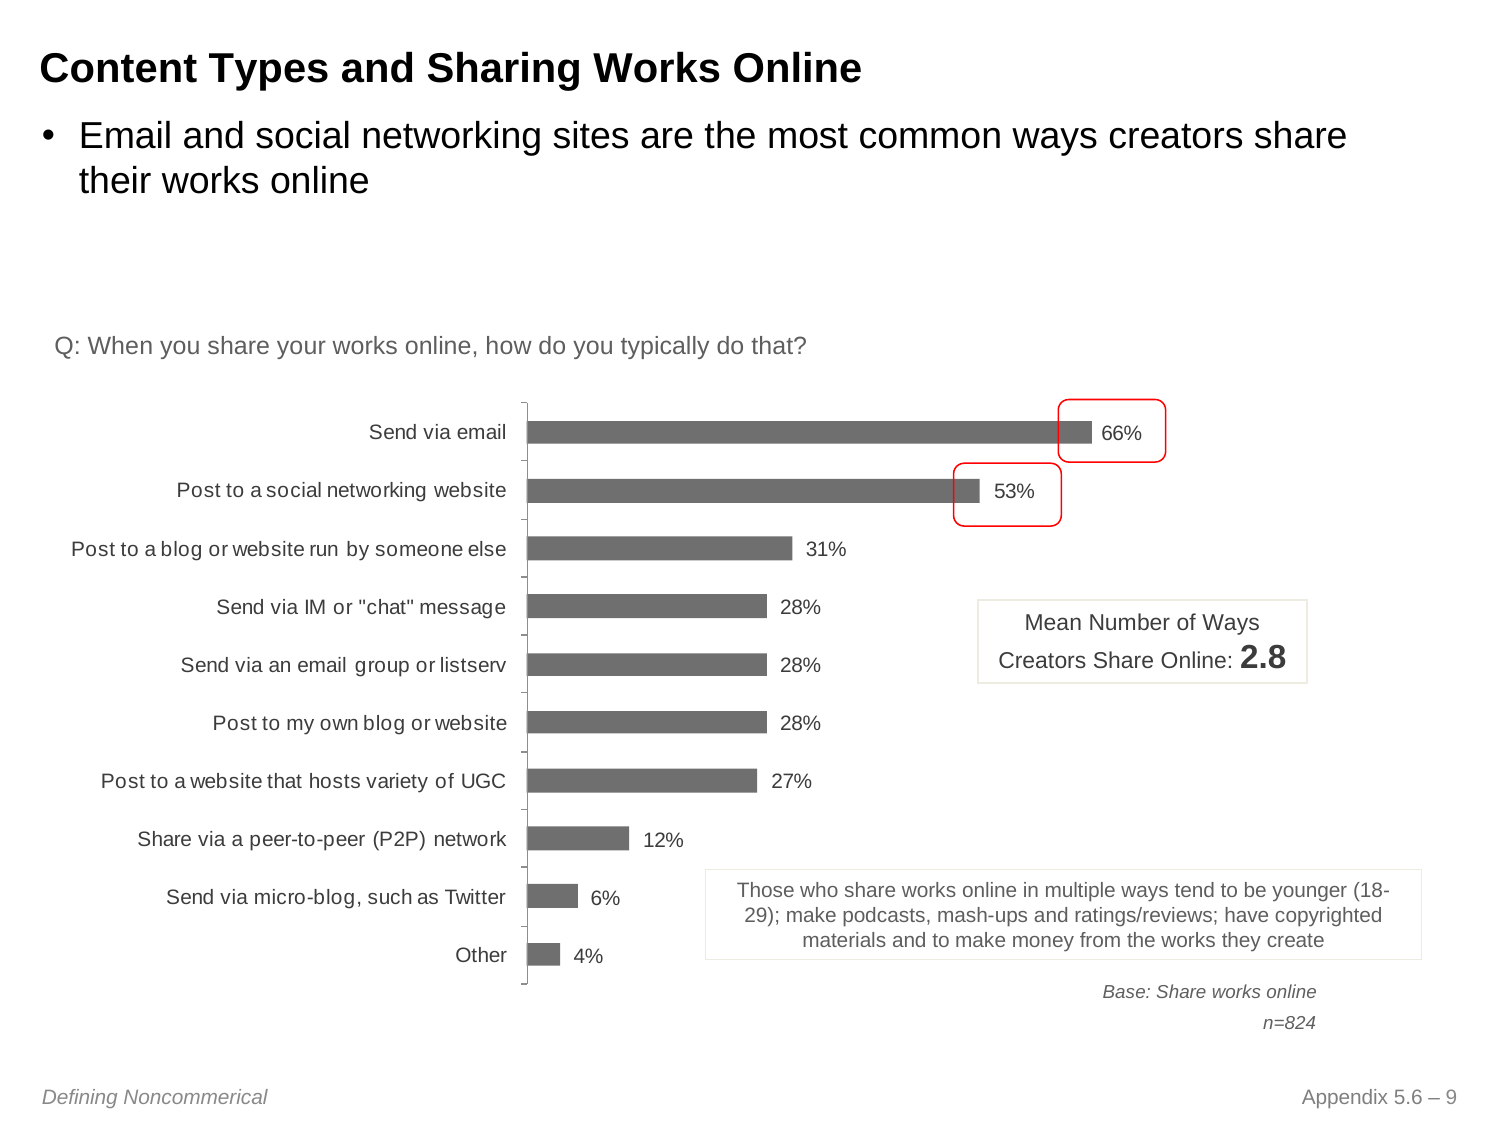

Content Types and Sharing Works Online
Email and social networking sites are the most common ways creators share their works online
Q: When you share your works online, how do you typically do that?
Mean Number of Ways Creators Share Online: 2.8
Those who share works online in multiple ways tend to be younger (18-29); make podcasts, mash-ups and ratings/reviews; have copyrighted materials and to make money from the works they create
Base: Share works online
n=824
Defining Noncommerical
Appendix 5.6 –